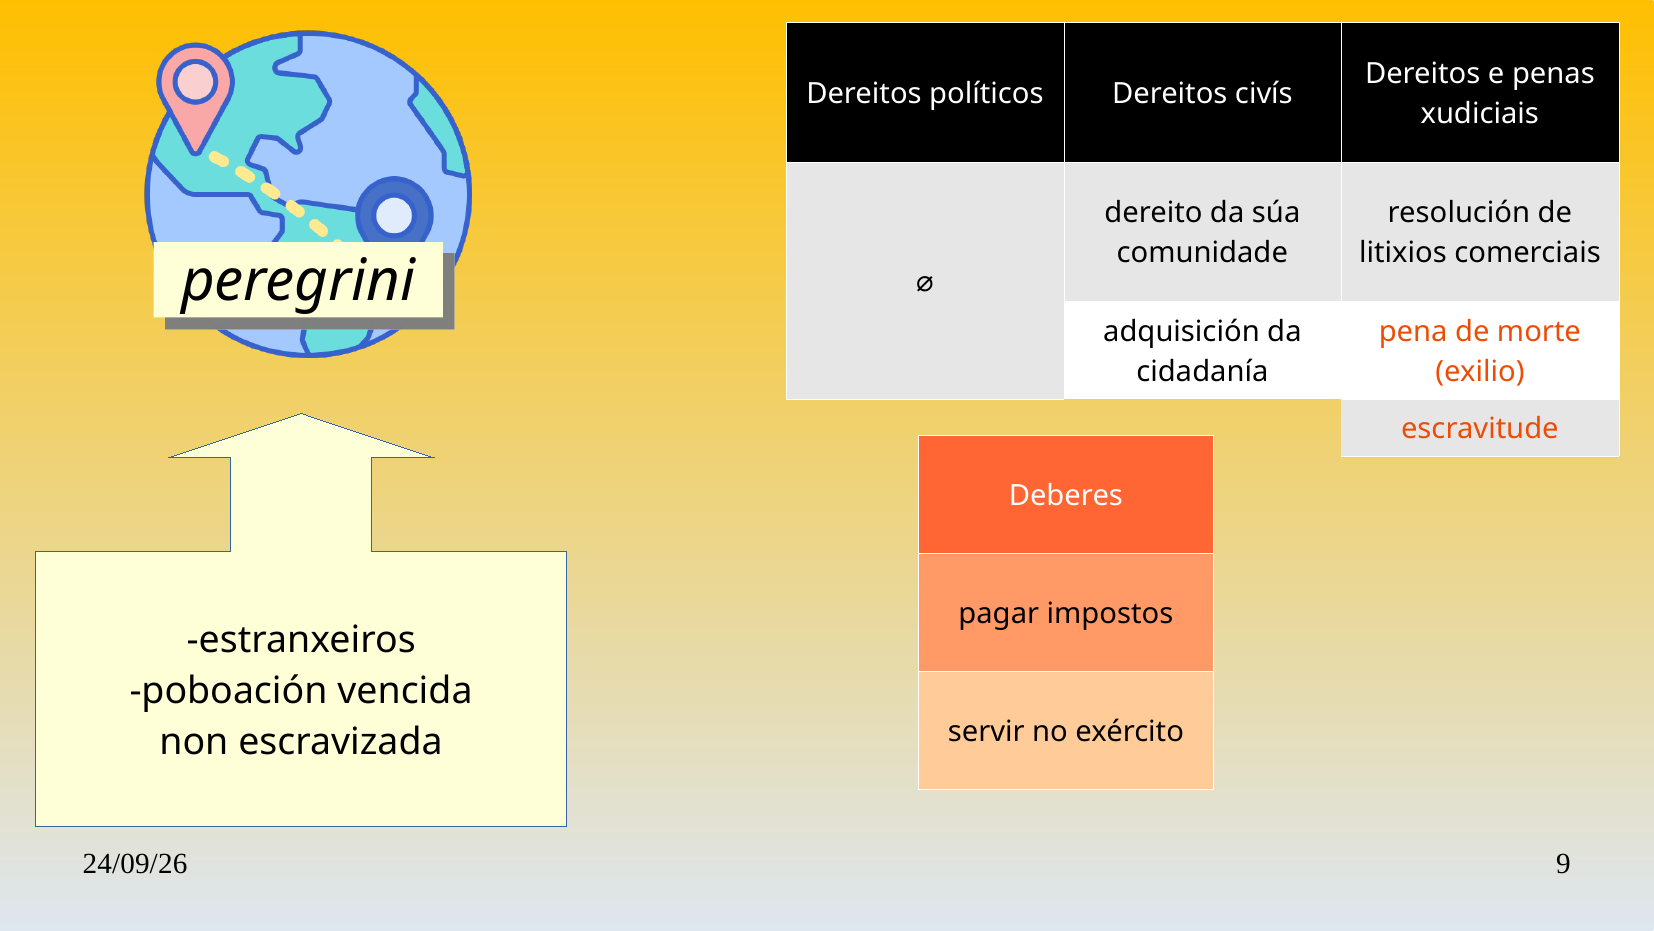

| Dereitos políticos | Dereitos civís | Dereitos e penas xudiciais |
| --- | --- | --- |
| ⌀ | dereito da súa comunidade | resolución de litixios comerciais |
| | adquisición da cidadanía | pena de morte (exilio) |
| | | escravitude |
peregrini
-estranxeiros
-poboación vencida
non escravizada
| Deberes |
| --- |
| pagar impostos |
| servir no exército |
9